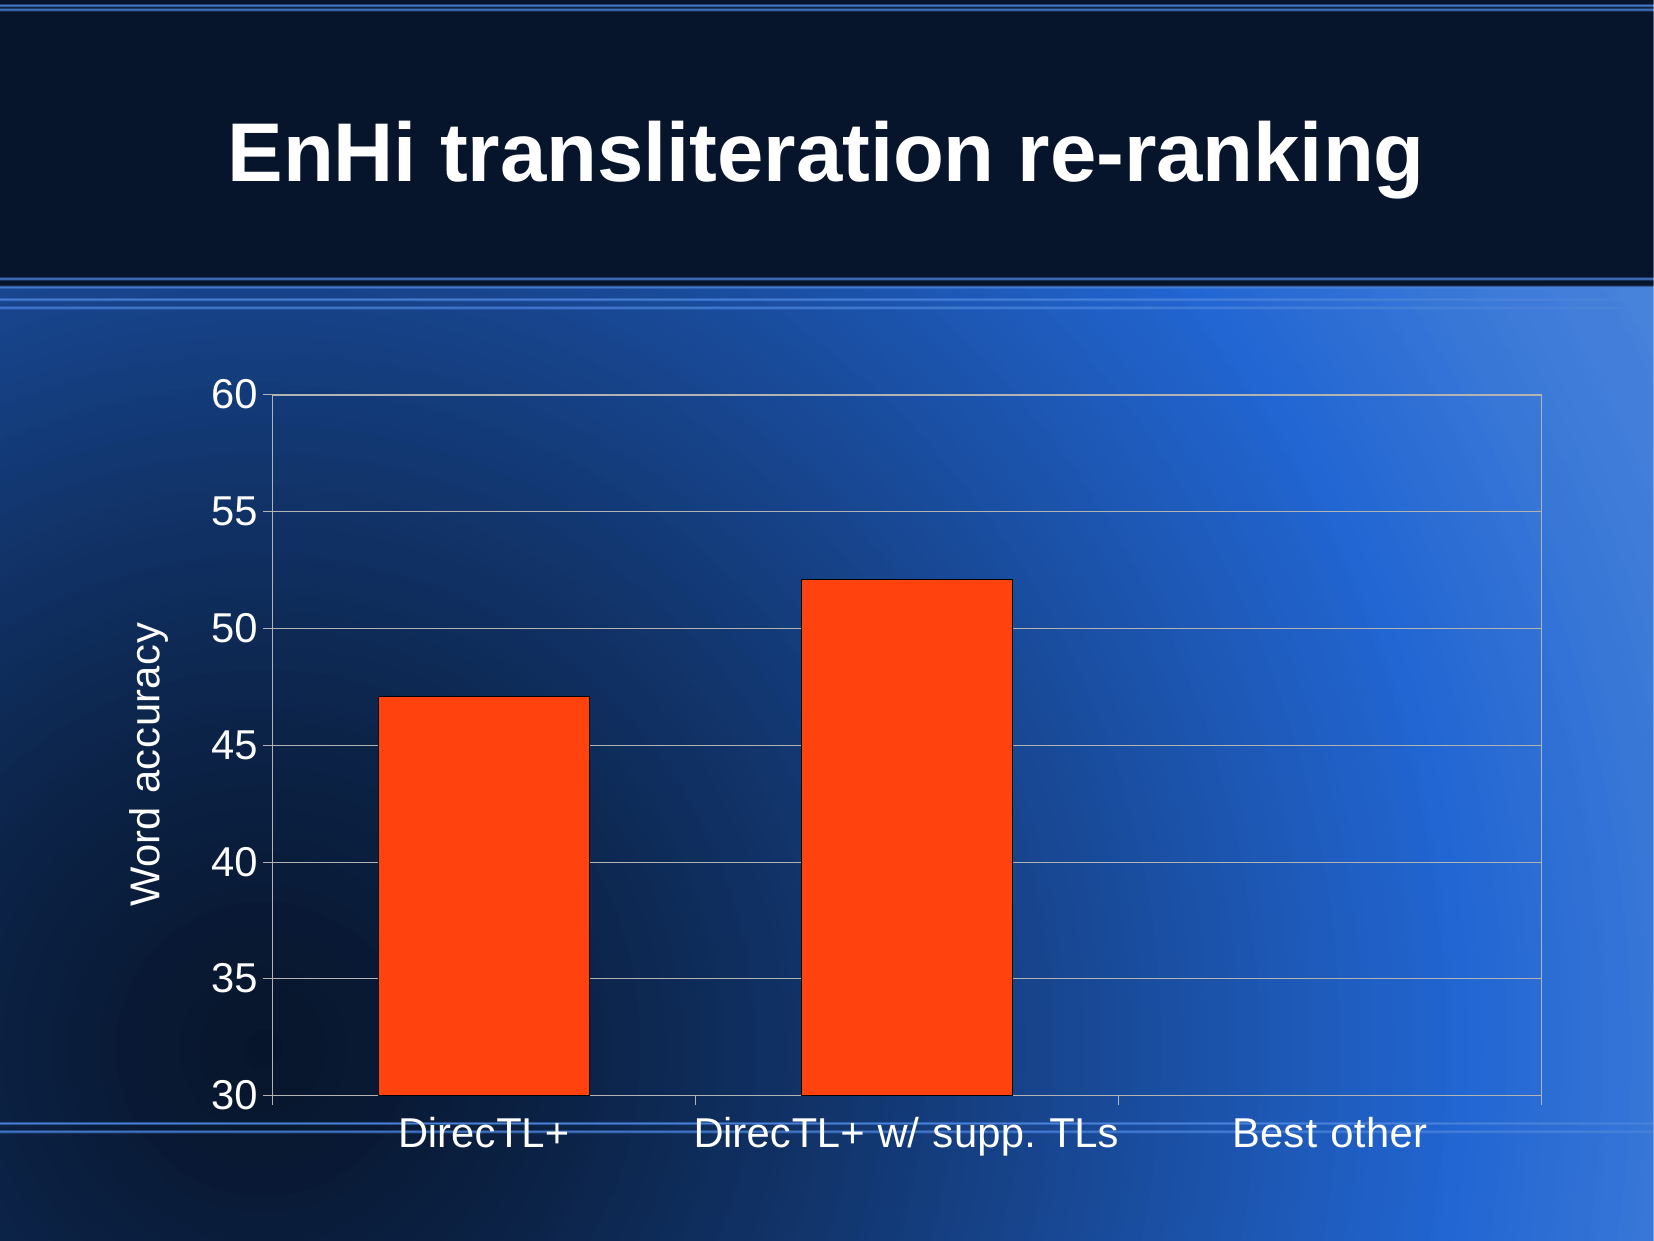

# EnHi transliteration re-ranking
### Chart
| Category | |
|---|---|
| DirecTL+ | 47.1 |
| DirecTL+ w/ supp. TLs | 52.1 |
| Best other | None |